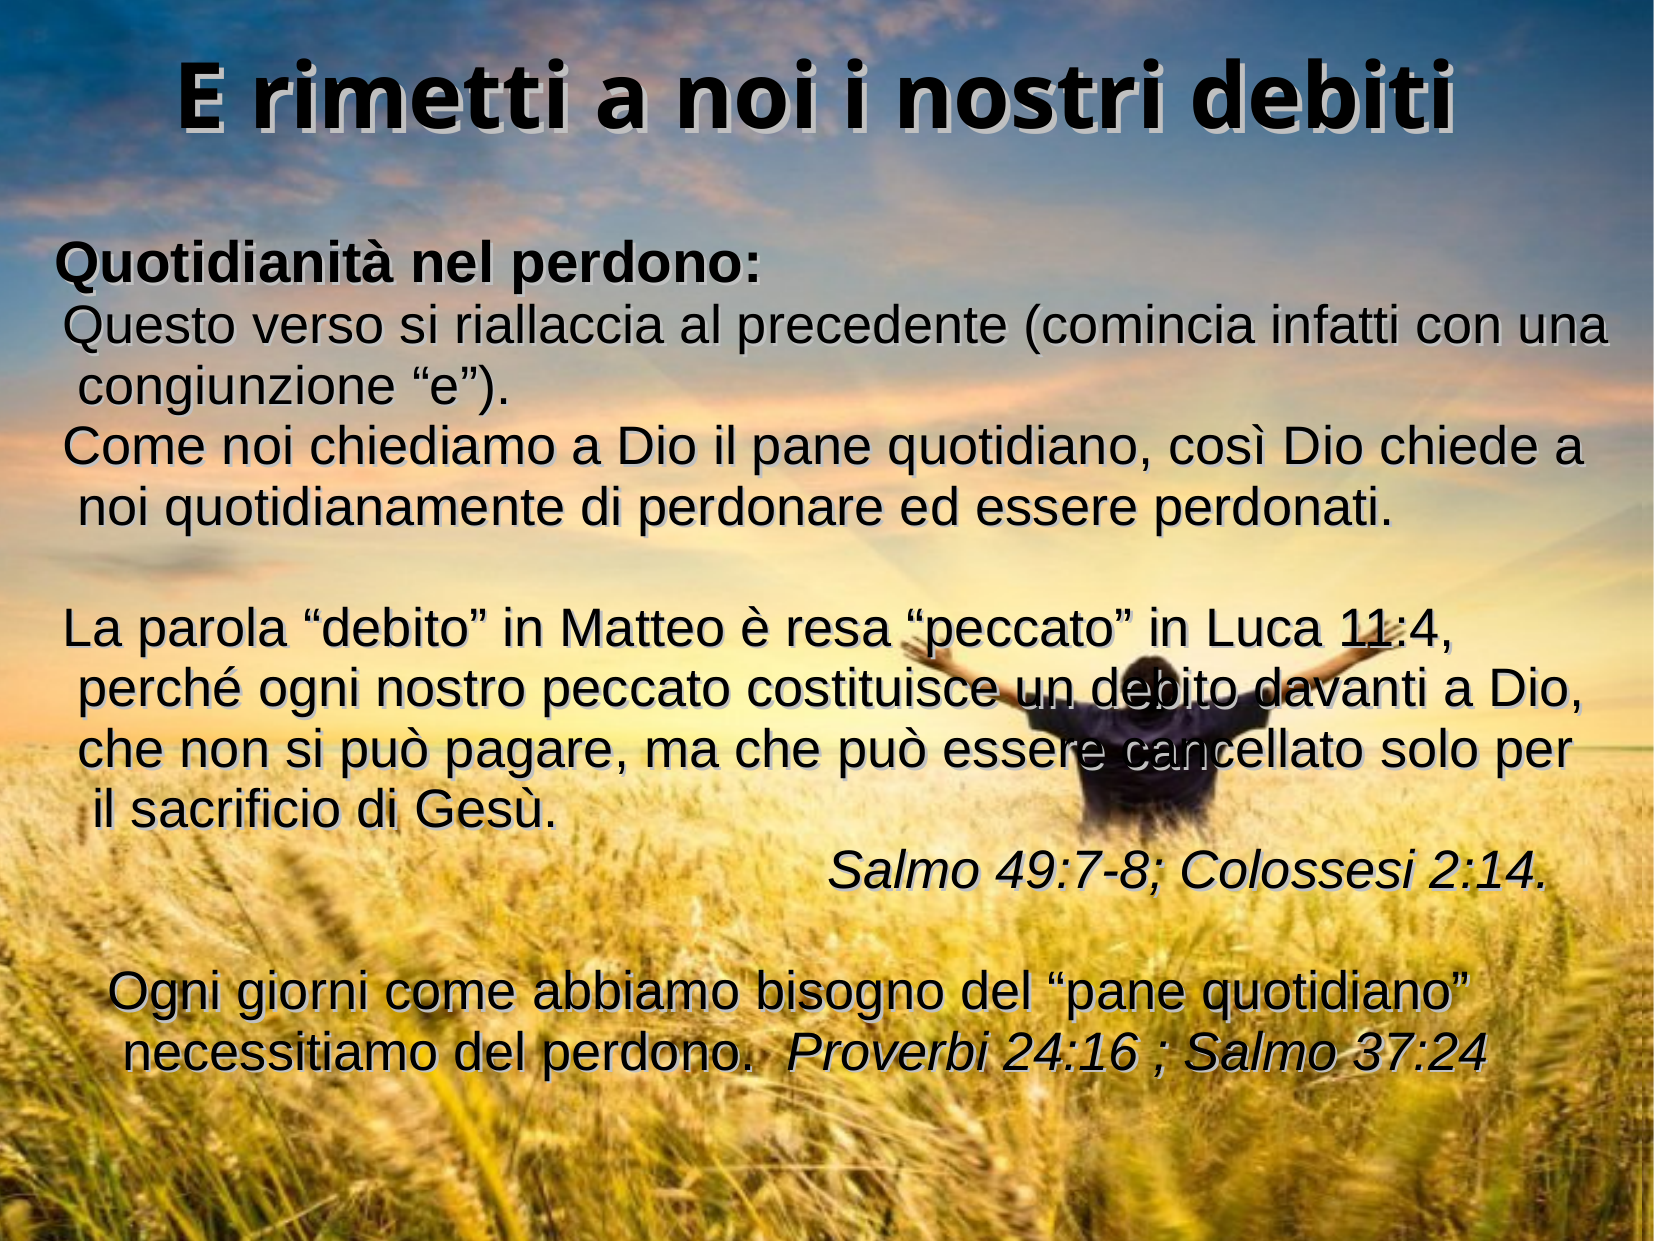

Introduzione
La cameretta.
 Ma tu, quando preghi, entra nella tua cameretta (Matteo 6:6).
Ma tu – questo implica che tu sei chiamato alla vera preghiera,
alla vera adorazione, alla vera comunione con Dio Padre!
 Dio ha delle richieste precise riguardo chi vuole adorarLo
 Giovanni 4:23,24.
 Gesù introduce un concetto caro a tutti i credenti risvegliati e ripieni dello
 Spirito Santo: la preghiera personale; è nella preghiera nascosta che
 Dio più si rivela; è la tua invocazione fervente e silenziosa che più gli è
 gradita; è il tuo grido nella valle dell’umiliazione, o la tua lode sul monte
 della vittoria che salgono come profumo soave al Suo trono.
 Fa’ orazione al Padre tuo che è nel segreto.
Dio è un Dio che si nasconde agli empi, ma che si rivela e rivela le Sue
meraviglie solo a quanti lo cercano Matteo 11:25.
Introduzione
 oggi il nostro pane quotidiano
E rimetti a noi i nostri debiti
 Quotidianità nel perdono:
 Questo verso si riallaccia al precedente (comincia infatti con una
 congiunzione “e”).
 Come noi chiediamo a Dio il pane quotidiano, così Dio chiede a
 noi quotidianamente di perdonare ed essere perdonati.
 La parola “debito” in Matteo è resa “peccato” in Luca 11:4,
 perché ogni nostro peccato costituisce un debito davanti a Dio,
 che non si può pagare, ma che può essere cancellato solo per
 il sacrificio di Gesù.
 Salmo 49:7-8; Colossesi 2:14.
 Ogni giorni come abbiamo bisogno del “pane quotidiano”
 necessitiamo del perdono. Proverbi 24:16 ; Salmo 37:24